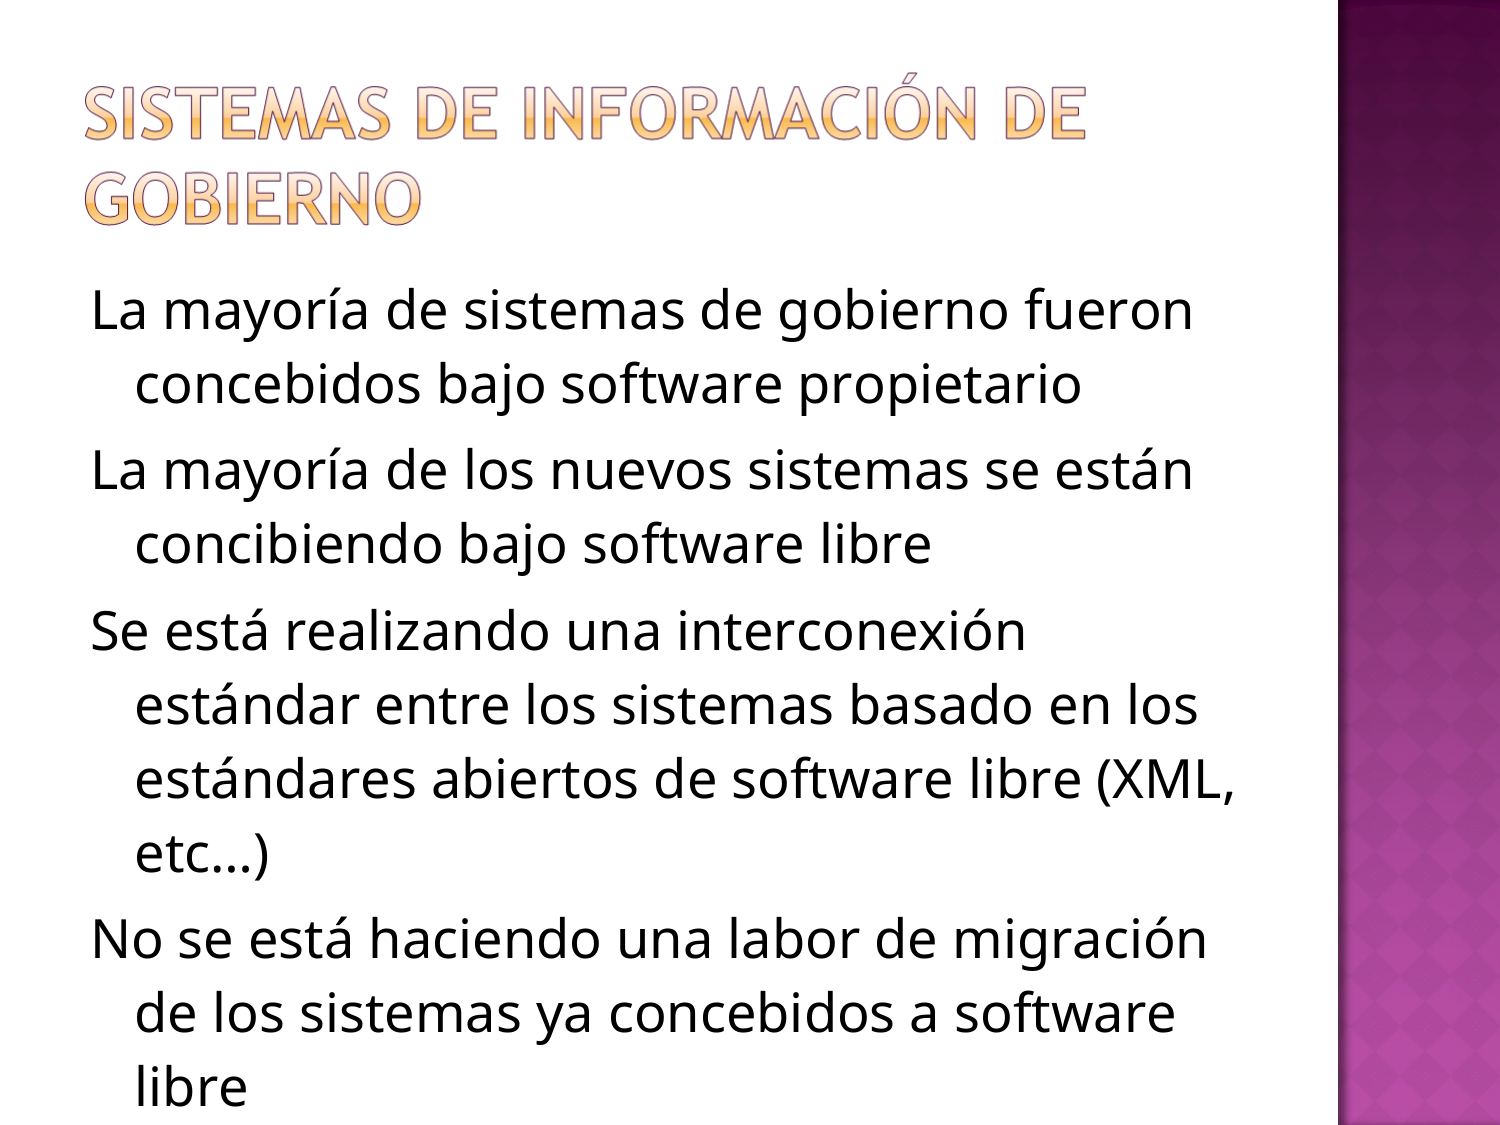

# La mayoría de sistemas de gobierno fueron concebidos bajo software propietario
La mayoría de los nuevos sistemas se están concibiendo bajo software libre
Se está realizando una interconexión estándar entre los sistemas basado en los estándares abiertos de software libre (XML, etc…)
No se está haciendo una labor de migración de los sistemas ya concebidos a software libre